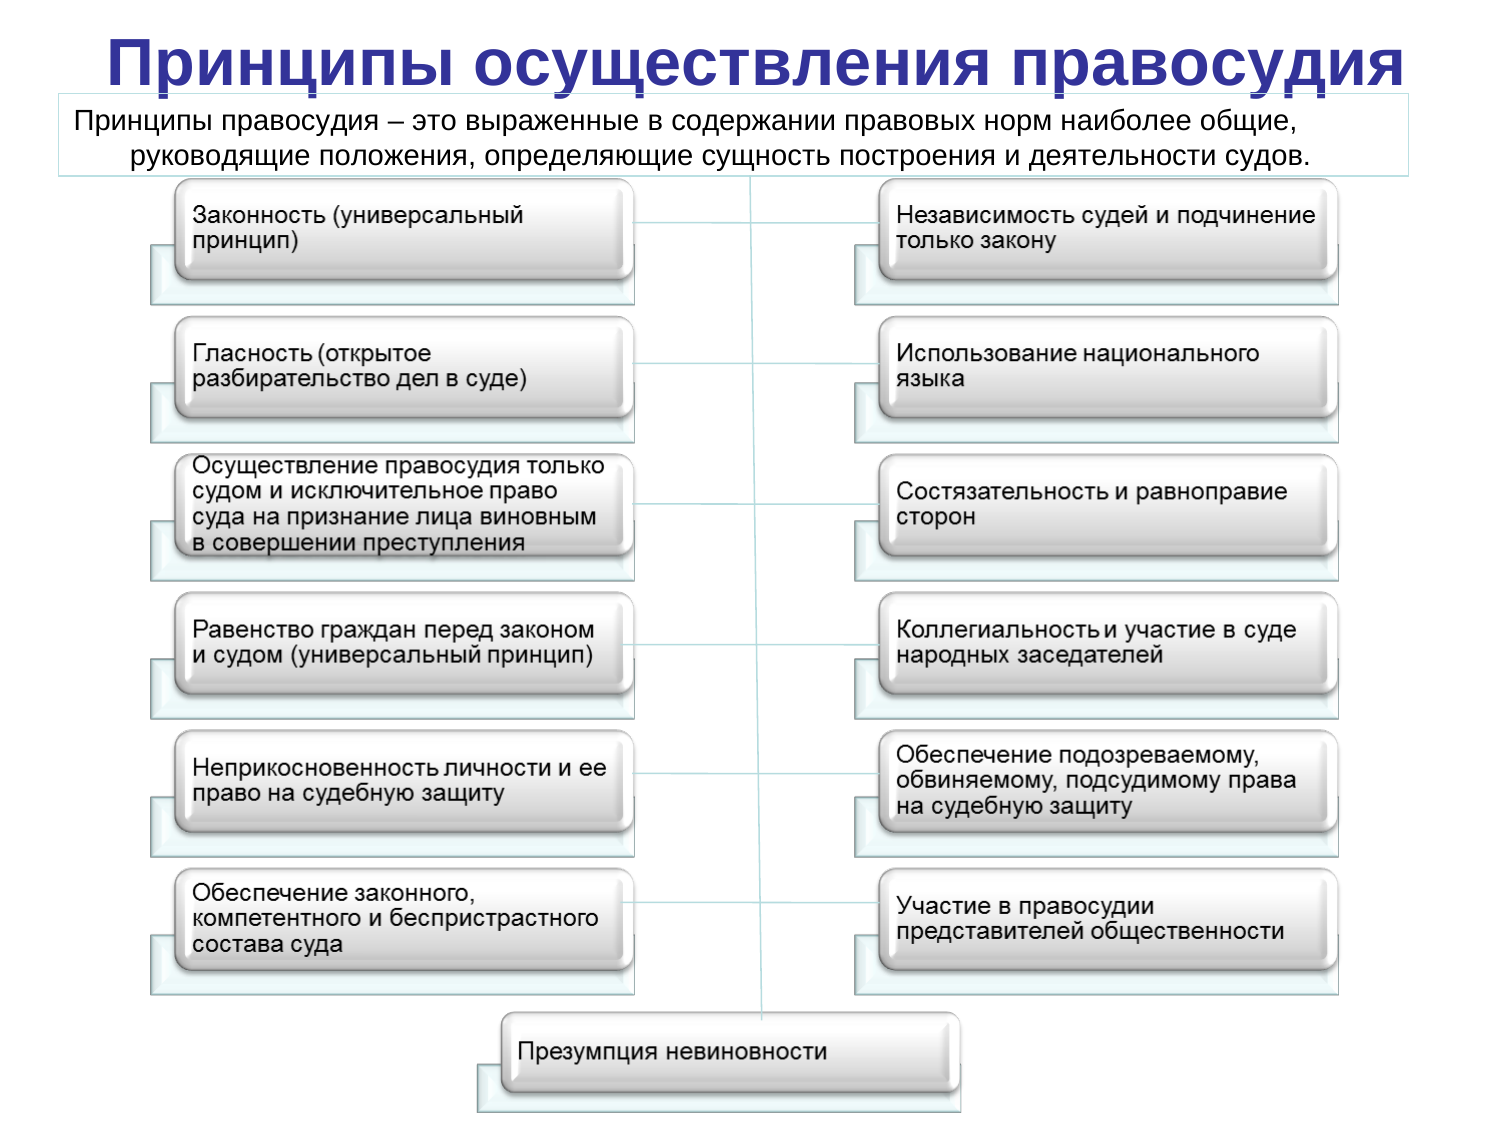

# Принципы осуществления правосудия
Принципы правосудия – это выраженные в содержании правовых норм наиболее общие, руководящие положения, определяющие сущность построения и деятельности судов.